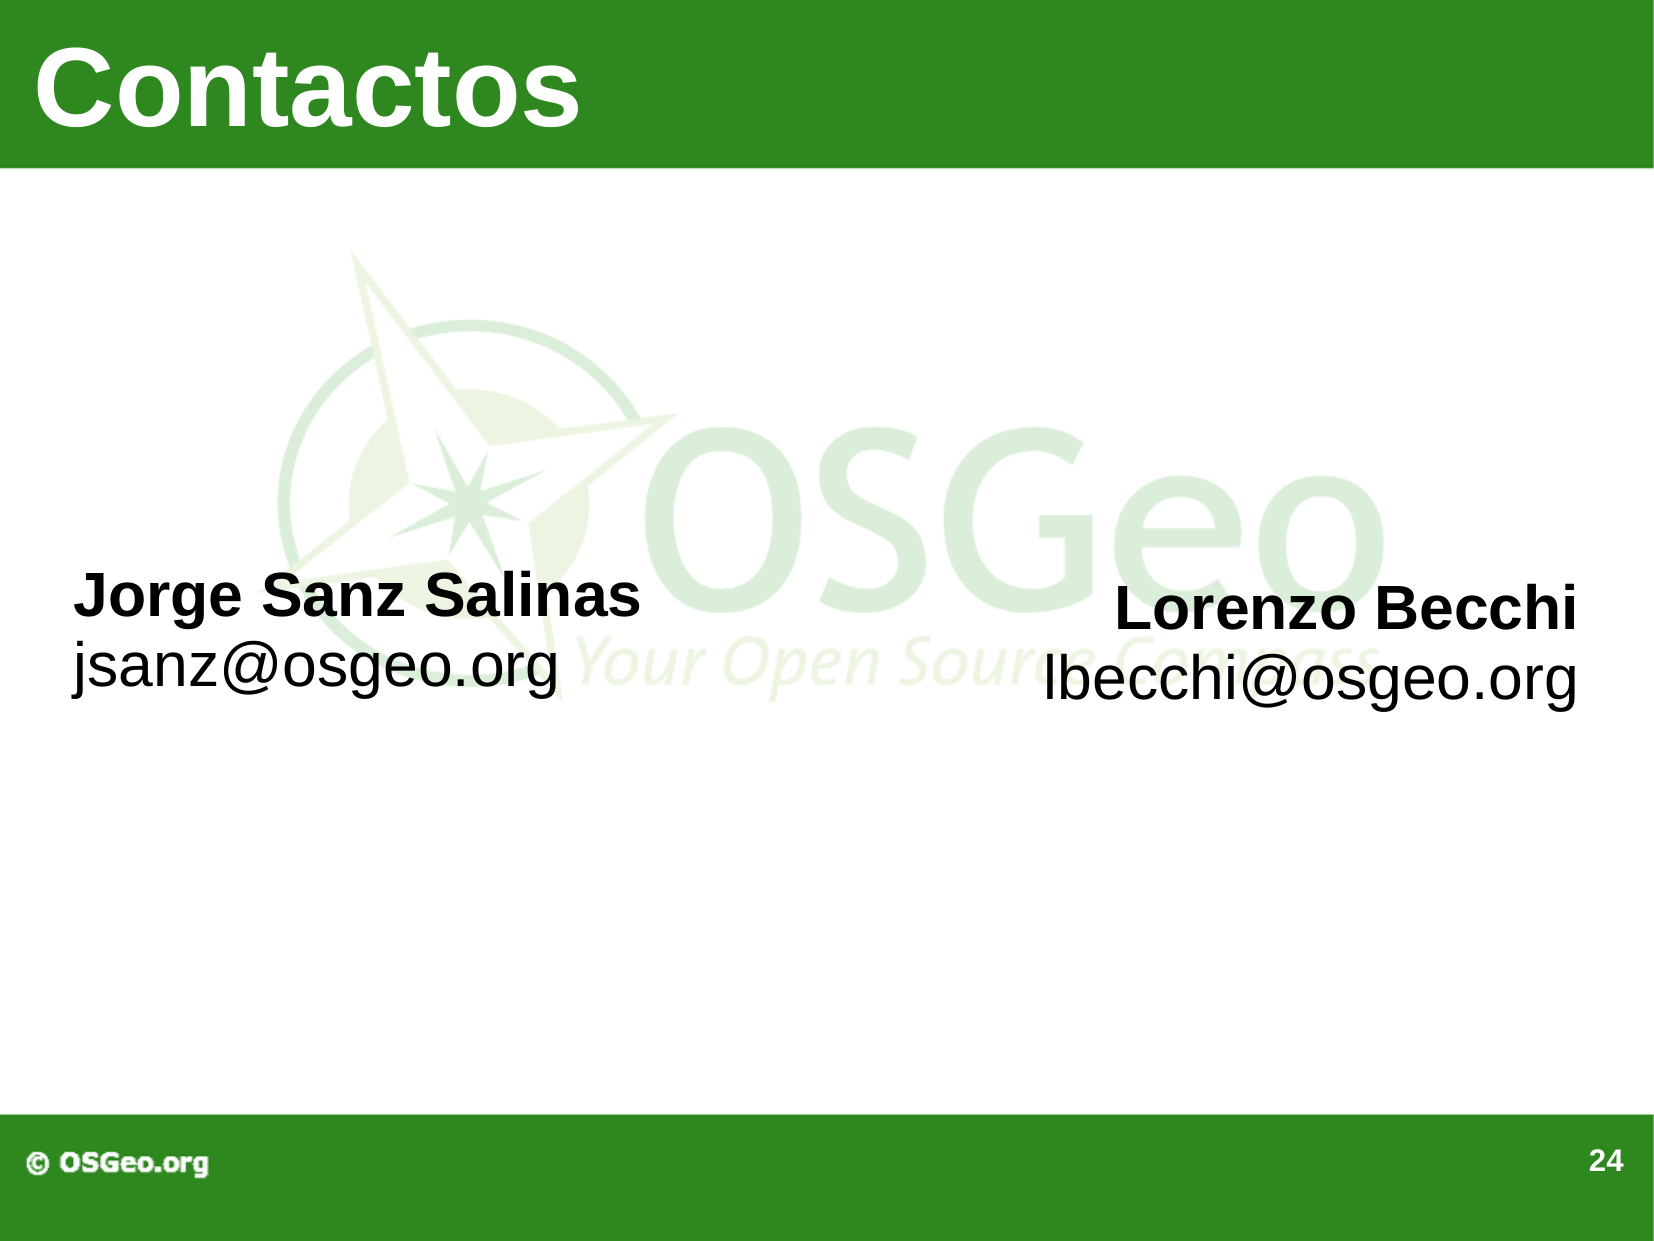

Contactos
Jorge Sanz Salinas
jsanz@osgeo.org
Lorenzo Becchi
lbecchi@osgeo.org
24